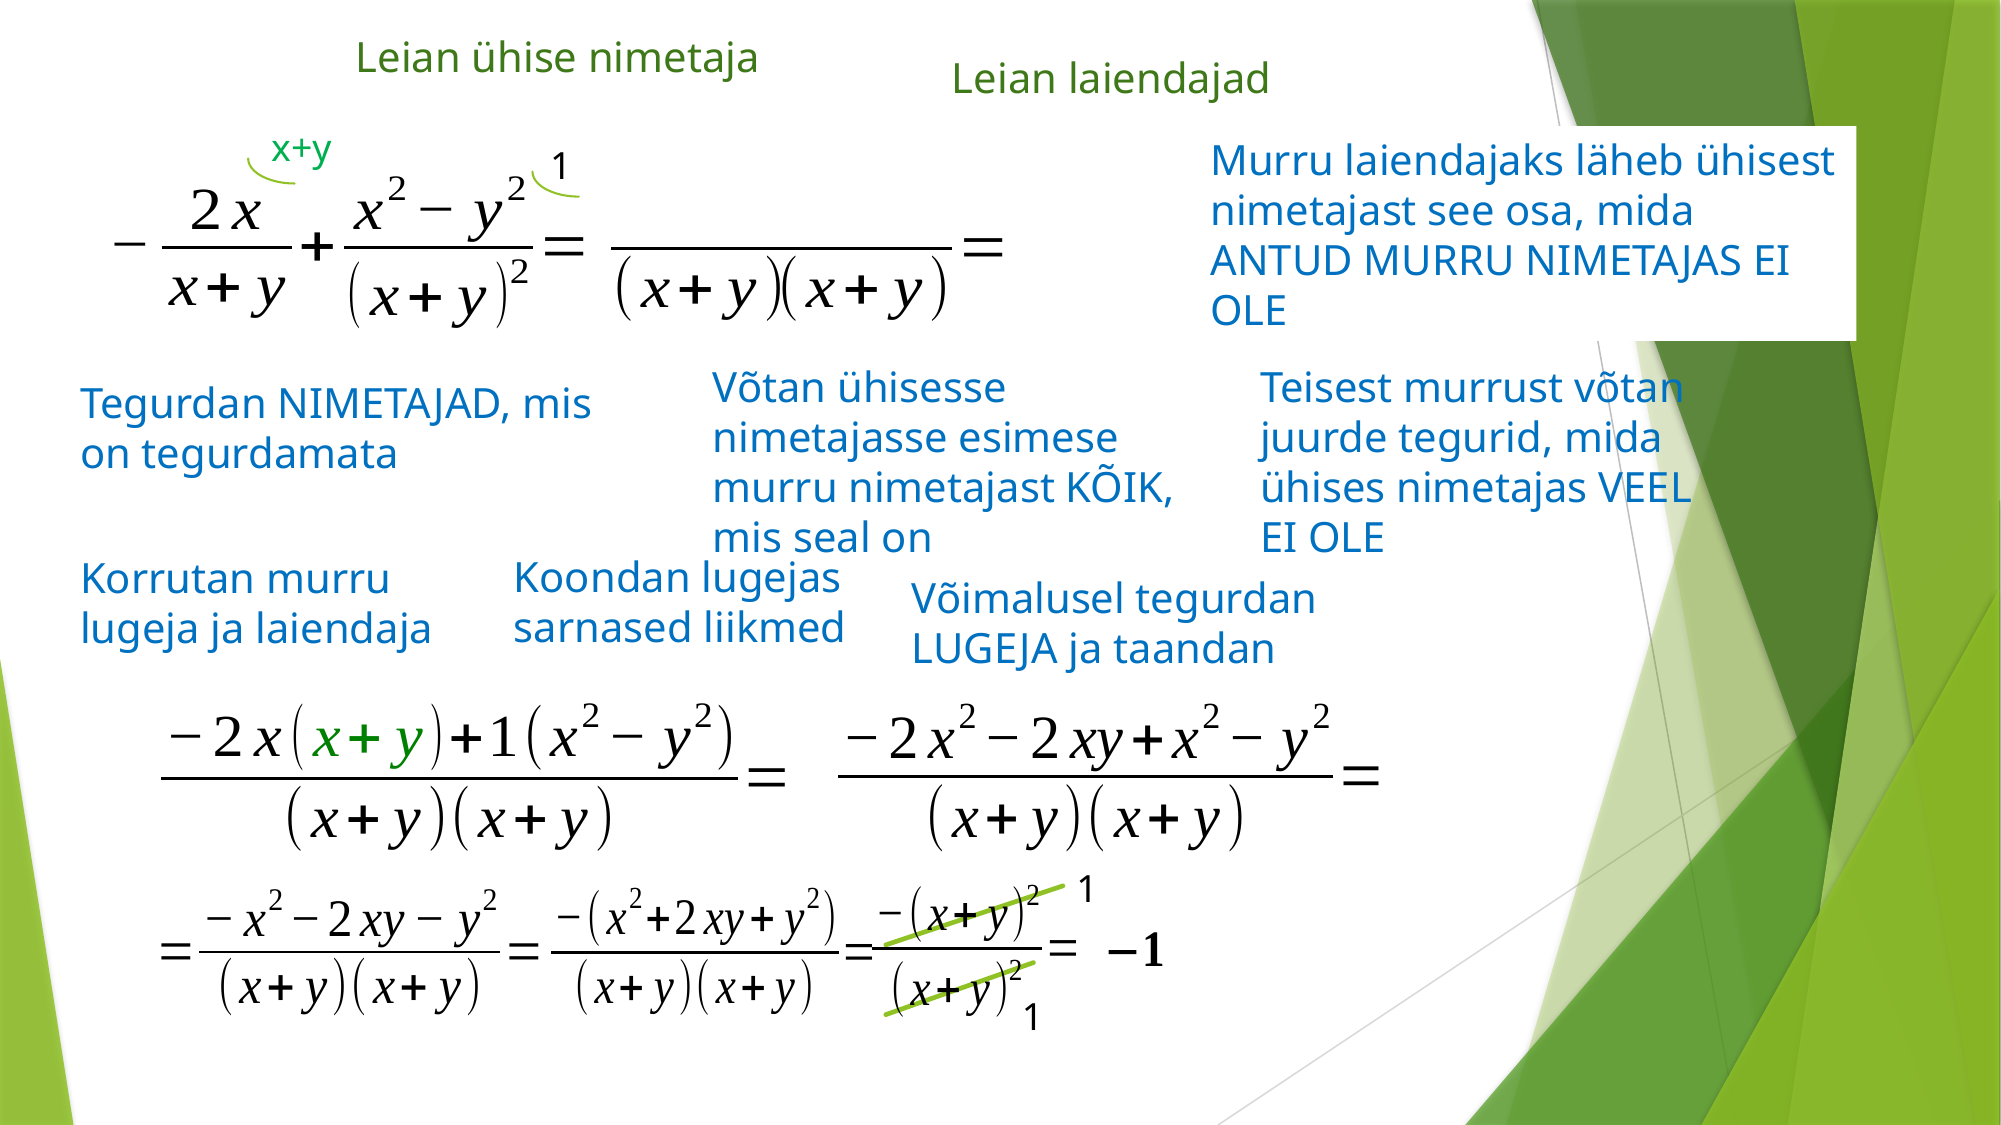

Leian ühise nimetaja
Leian laiendajad
x+y
Murru laiendajaks läheb ühisest nimetajast see osa, mida ANTUD MURRU NIMETAJAS EI OLE
1
Võtan ühisesse nimetajasse esimese murru nimetajast KÕIK, mis seal on
Teisest murrust võtan
juurde tegurid, mida
ühises nimetajas VEEL
EI OLE
Tegurdan NIMETAJAD, mis on tegurdamata
Koondan lugejas sarnased liikmed
Korrutan murru lugeja ja laiendaja
Võimalusel tegurdan LUGEJA ja taandan
1
1